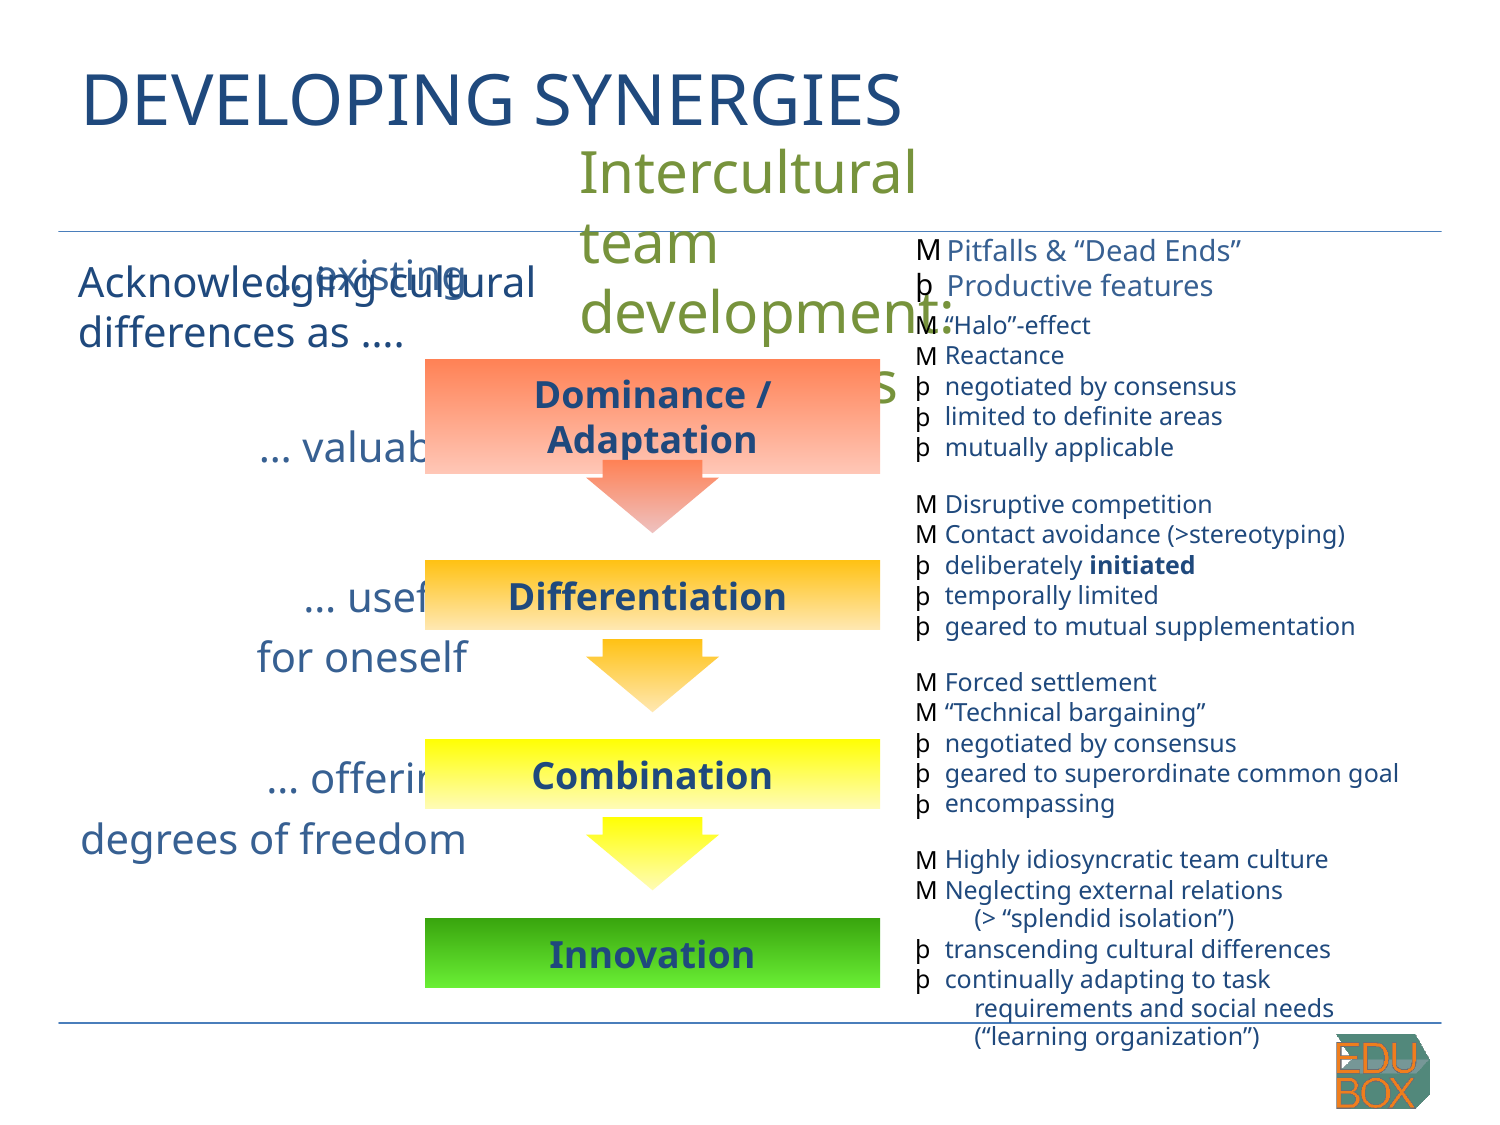

DEVELOPING SYNERGIES
# … existing
… valuable
… useful
for oneself
… offering
degrees of freedom
Intercultural team development: Four stages
Pitfalls & “Dead Ends”
Productive features
Acknowledging cultural
differences as ….
“Halo”-effect
Reactance
negotiated by consensus
limited to definite areas
mutually applicable
Dominance / Adaptation
Disruptive competition
Contact avoidance (>stereotyping)
deliberately initiated
temporally limited
geared to mutual supplementation
Differentiation
Forced settlement
“Technical bargaining”
negotiated by consensus
geared to superordinate common goal
encompassing
Combination
Highly idiosyncratic team culture
Neglecting external relations
(> “splendid isolation”)
transcending cultural differences
continually adapting to task requirements and social needs (“learning organization”)
Innovation